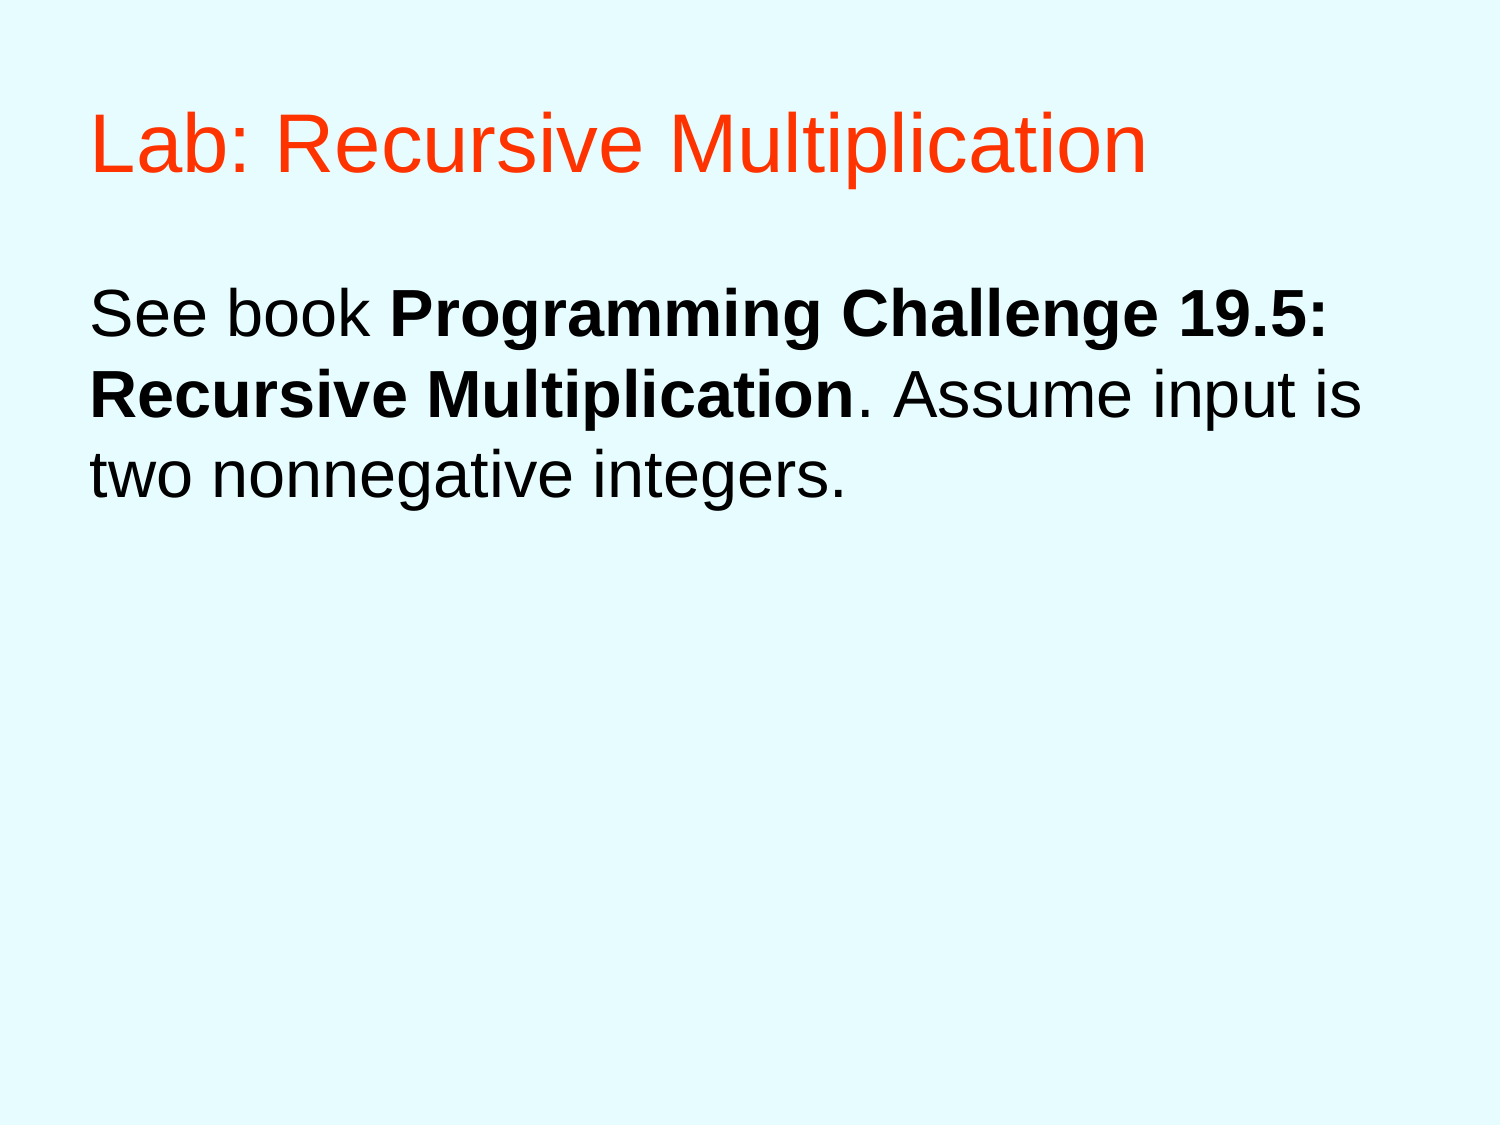

# Lab: Recursive Multiplication
See book Programming Challenge 19.5: Recursive Multiplication. Assume input is two nonnegative integers.